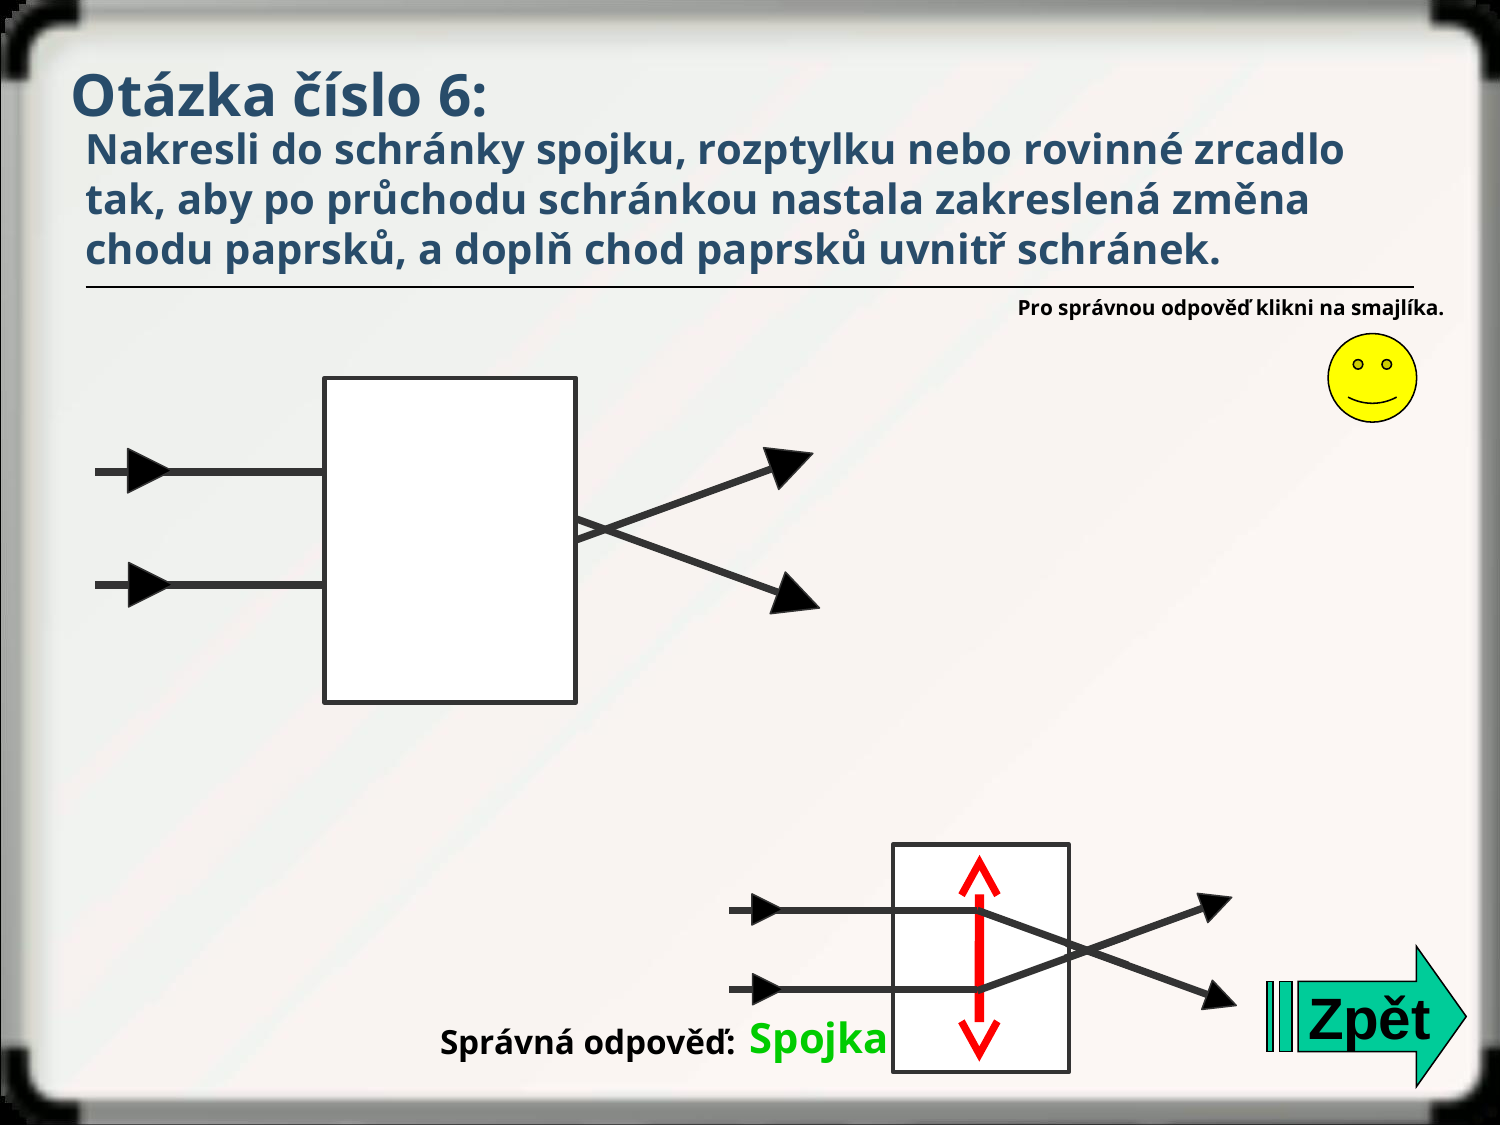

Otázka číslo 6:
Nakresli do schránky spojku, rozptylku nebo rovinné zrcadlo tak, aby po průchodu schránkou nastala zakreslená změna chodu paprsků, a doplň chod paprsků uvnitř schránek.
Pro správnou odpověď klikni na smajlíka.
Spojka
Zpět
Správná odpověď: